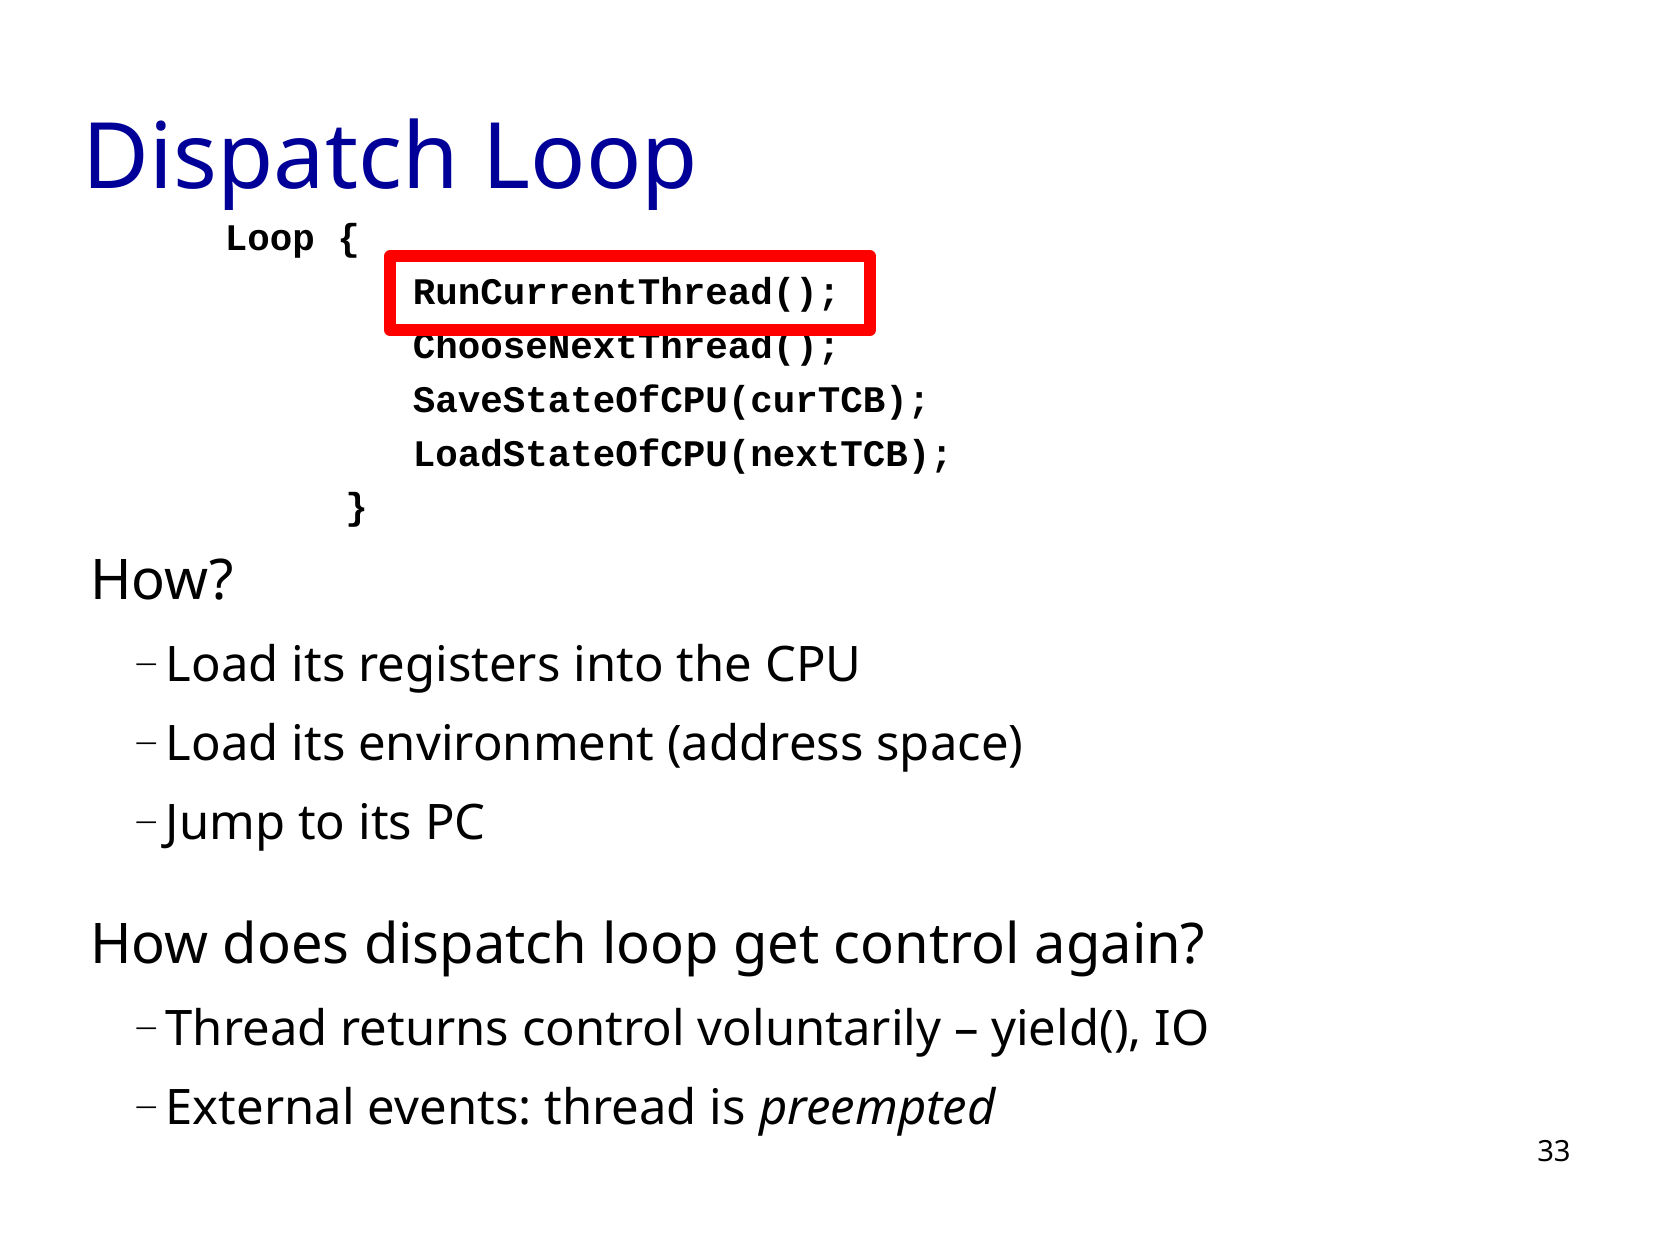

# Dispatch Loop
Loop {
		 RunCurrentThread();
		 ChooseNextThread();
		 SaveStateOfCPU(curTCB);
		 LoadStateOfCPU(nextTCB);
		}
How?
Load its registers into the CPU
Load its environment (address space)
Jump to its PC
How does dispatch loop get control again?
Thread returns control voluntarily – yield(), IO
External events: thread is preempted
33